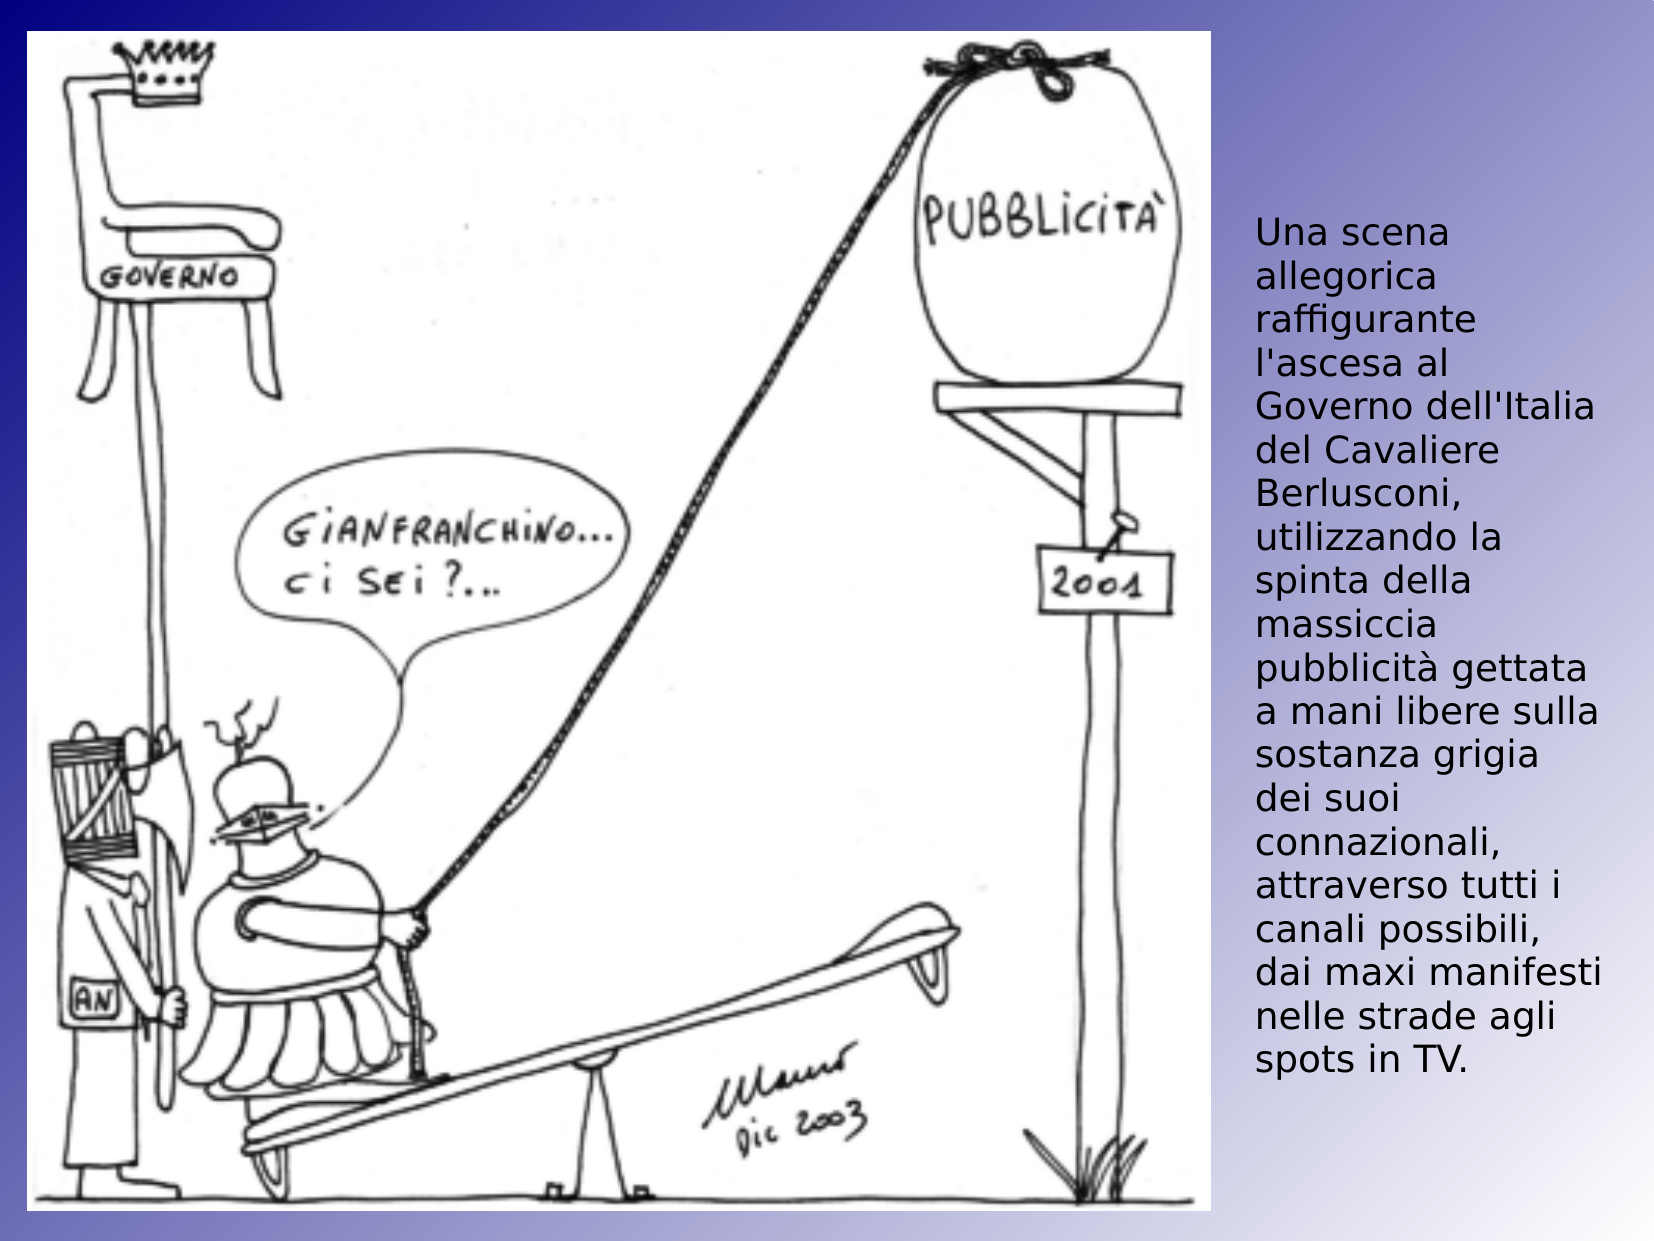

Una scena allegorica raffigurante l'ascesa al Governo dell'Italia del Cavaliere Berlusconi, utilizzando la spinta della massiccia pubblicità gettata a mani libere sulla sostanza grigia dei suoi connazionali, attraverso tutti i canali possibili, dai maxi manifesti nelle strade agli spots in TV.